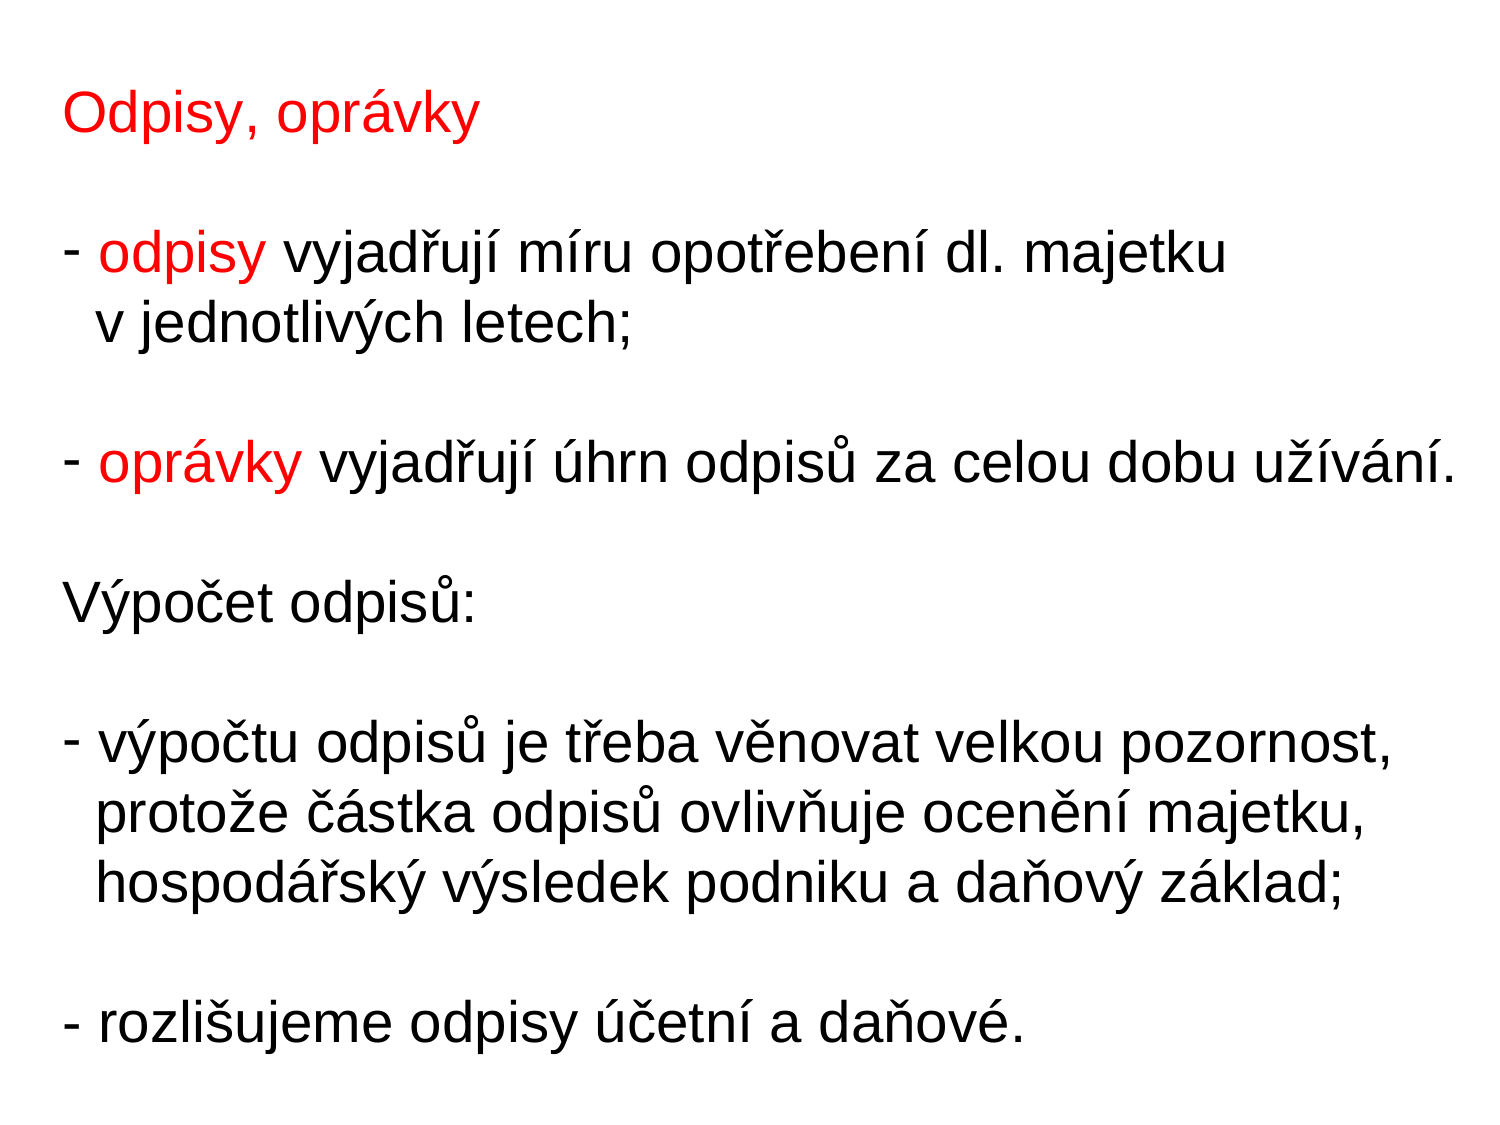

Odpisy, oprávky
 odpisy vyjadřují míru opotřebení dl. majetku
 v jednotlivých letech;
 oprávky vyjadřují úhrn odpisů za celou dobu užívání.
Výpočet odpisů:
 výpočtu odpisů je třeba věnovat velkou pozornost,
 protože částka odpisů ovlivňuje ocenění majetku,
 hospodářský výsledek podniku a daňový základ;
- rozlišujeme odpisy účetní a daňové.